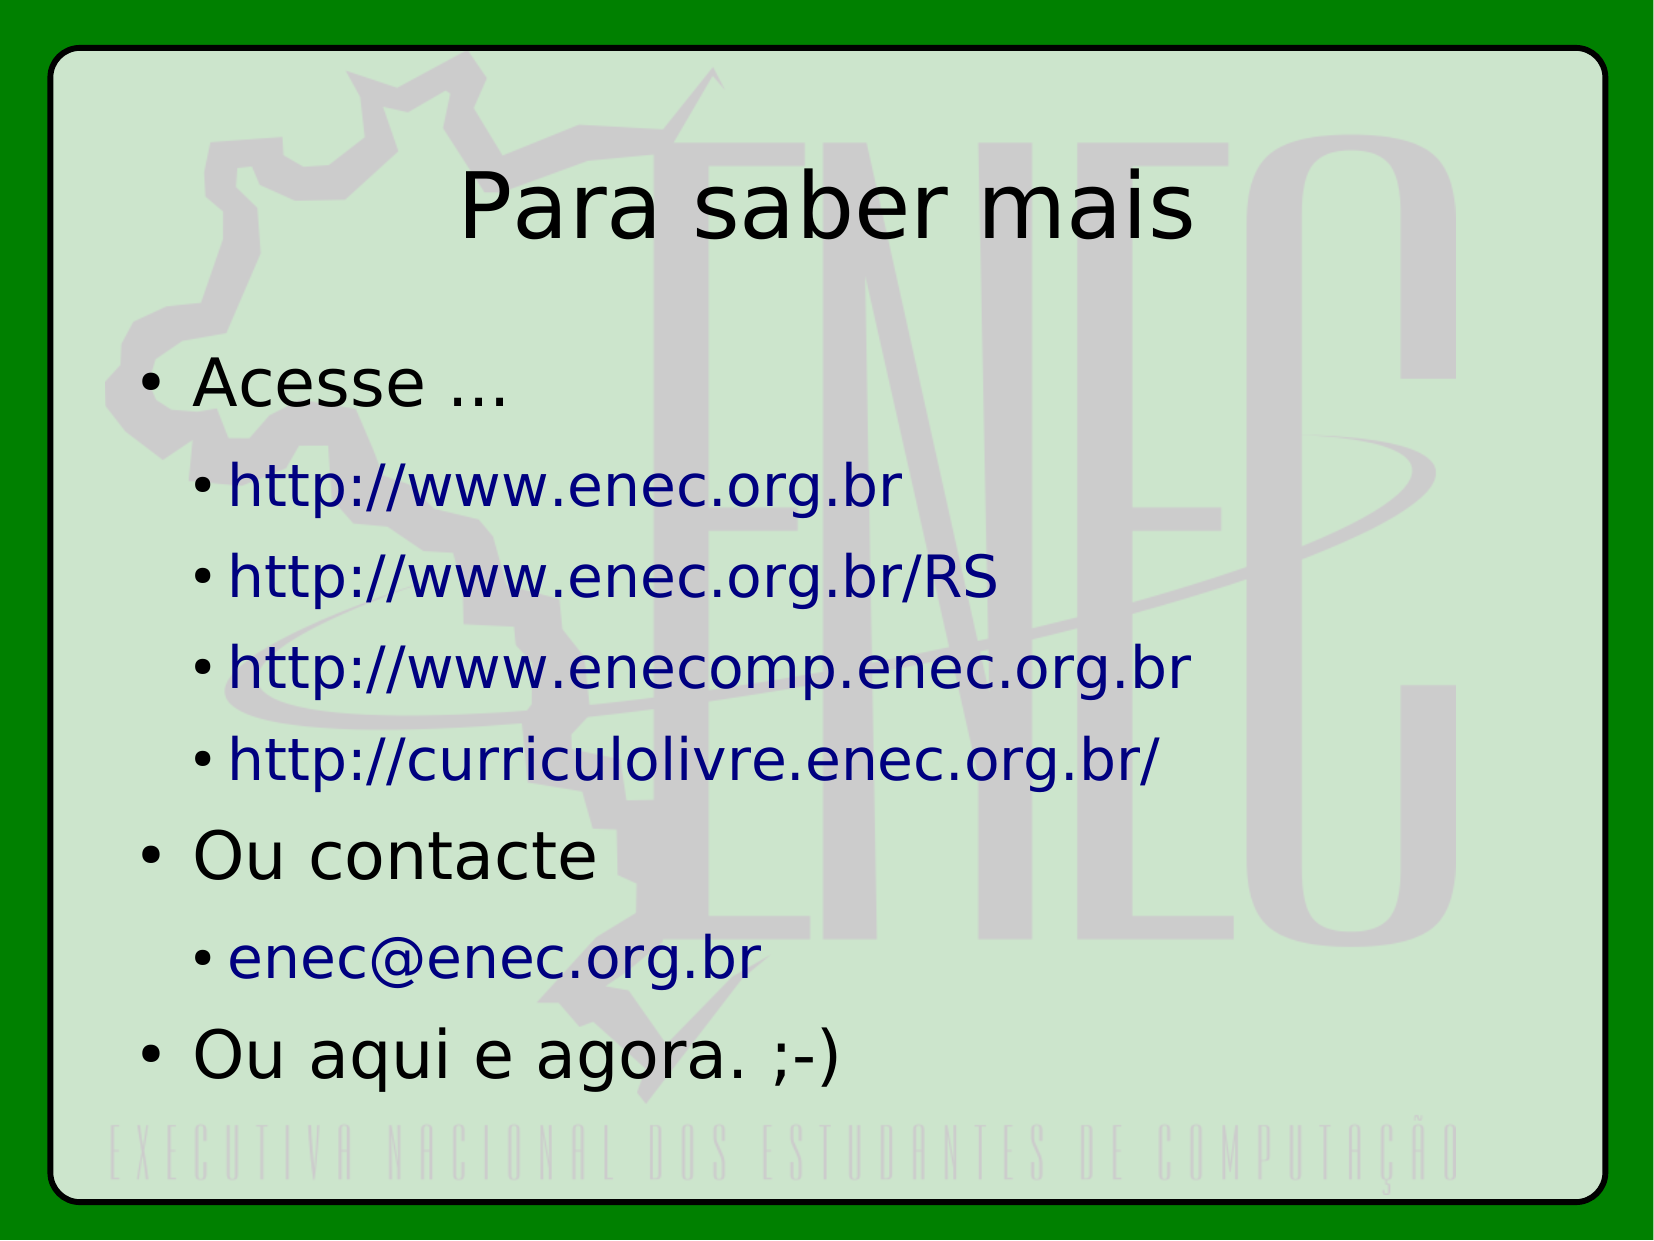

# Para saber mais
Acesse ...
http://www.enec.org.br
http://www.enec.org.br/RS
http://www.enecomp.enec.org.br
http://curriculolivre.enec.org.br/
Ou contacte
enec@enec.org.br
Ou aqui e agora. ;-)